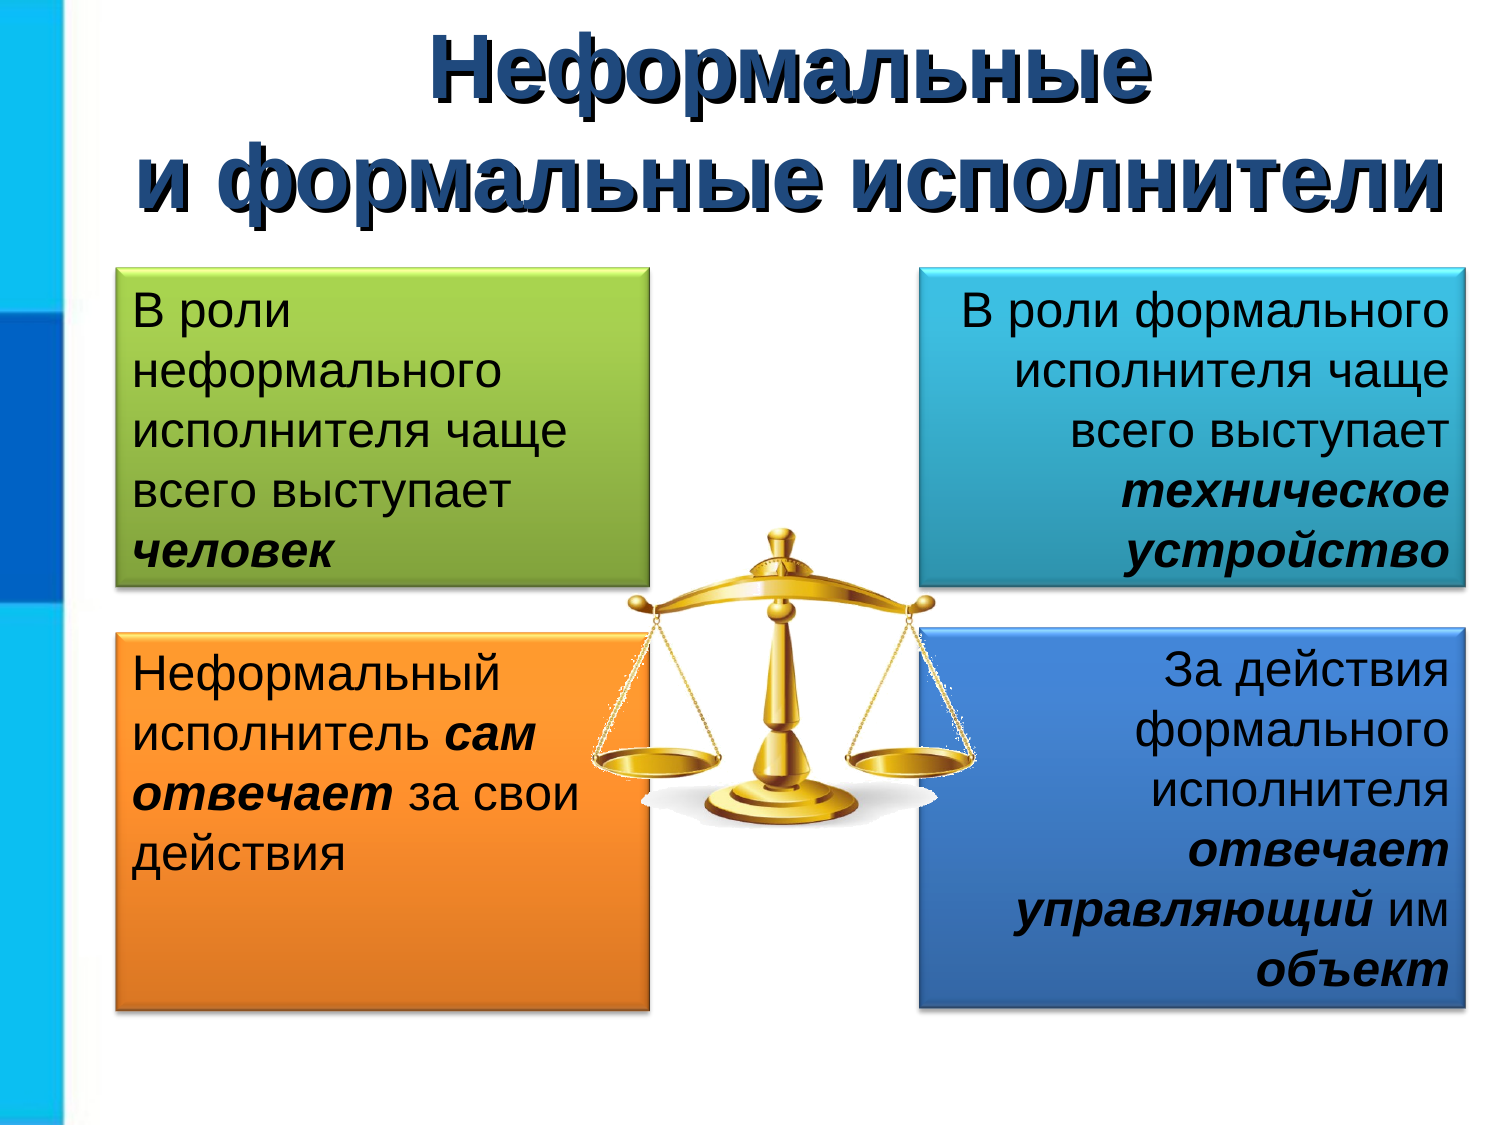

# Неформальные и формальные исполнители
В роли неформального исполнителя чаще всего выступает человек
В роли формального исполнителя чаще всего выступает техническое устройство
За действия формального исполнителя отвечает управляющий им объект
Неформальный исполнитель сам отвечает за свои действия